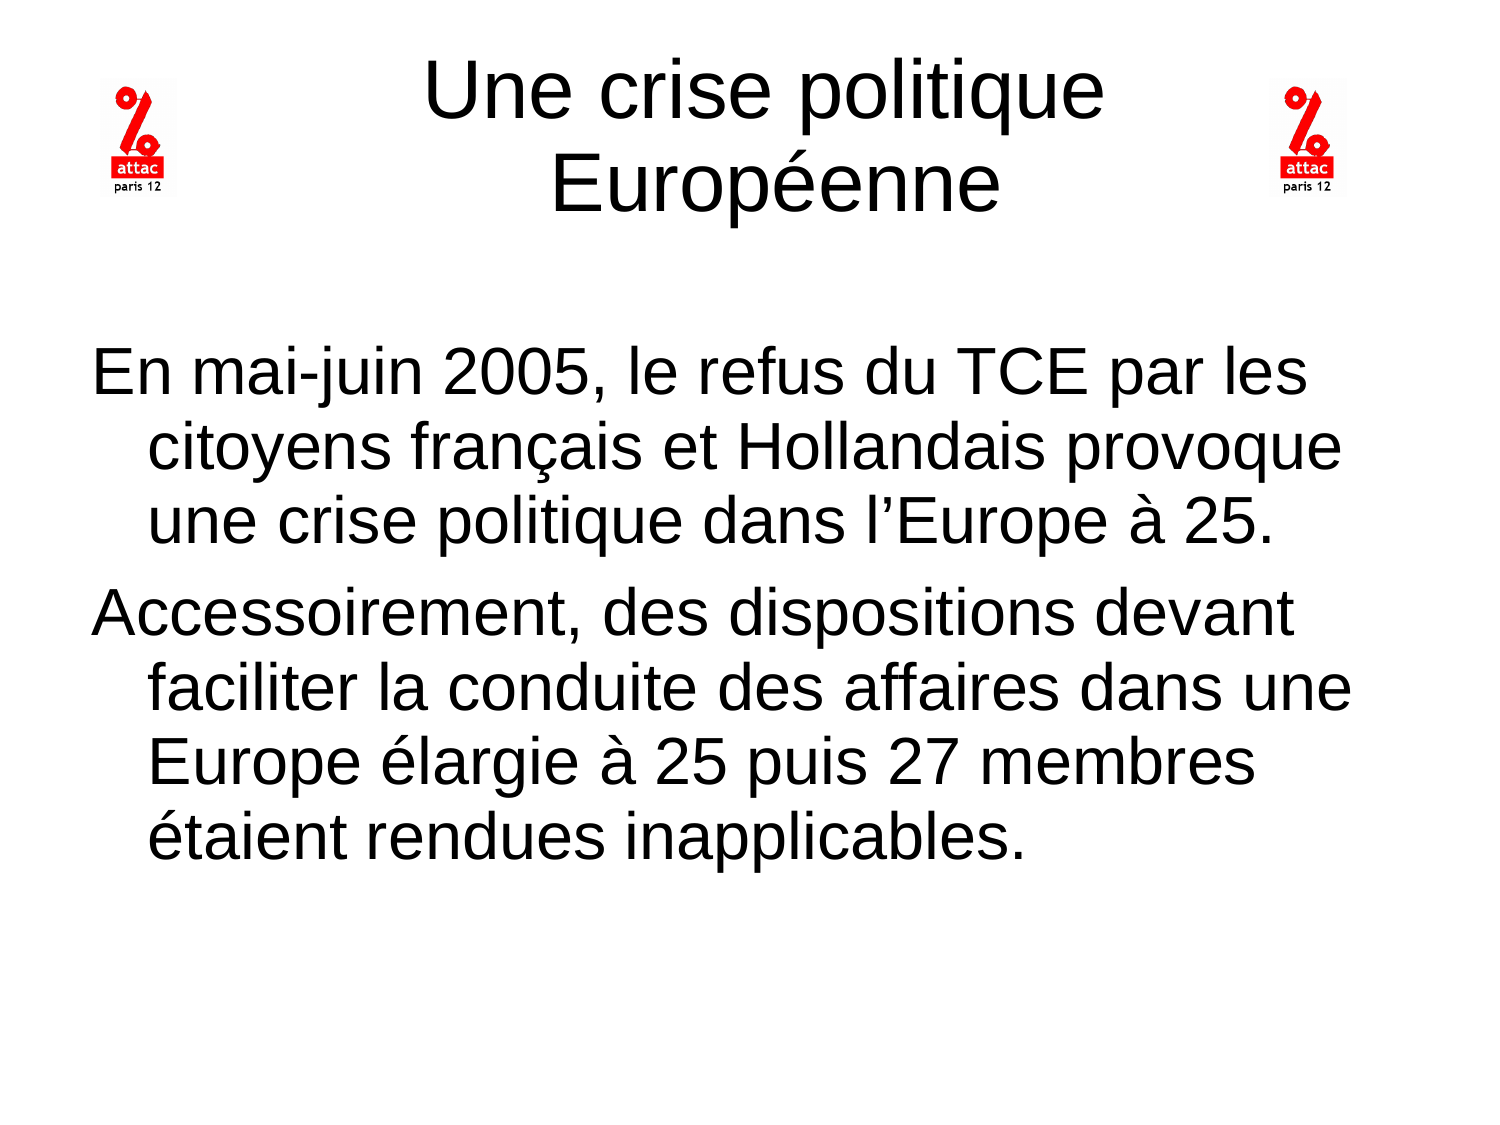

# Une crise politique Européenne
En mai-juin 2005, le refus du TCE par les citoyens français et Hollandais provoque une crise politique dans l’Europe à 25.
Accessoirement, des dispositions devant faciliter la conduite des affaires dans une Europe élargie à 25 puis 27 membres étaient rendues inapplicables.